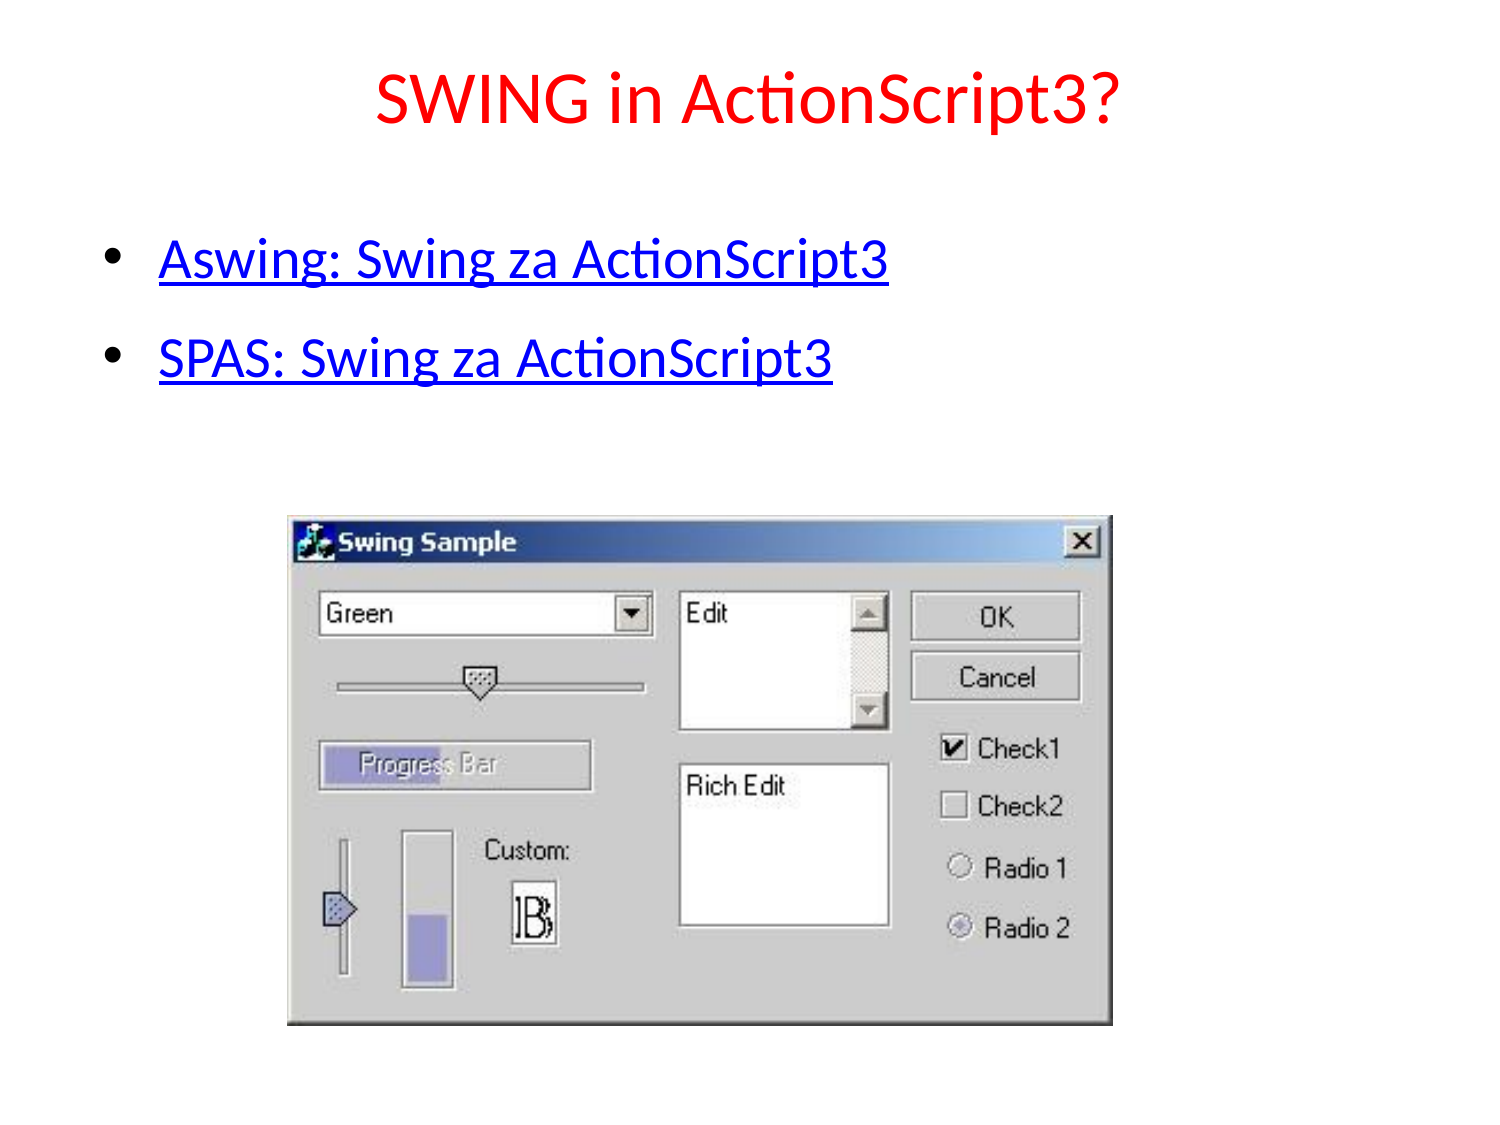

# SWING in ActionScript3?
Aswing: Swing za ActionScript3
SPAS: Swing za ActionScript3